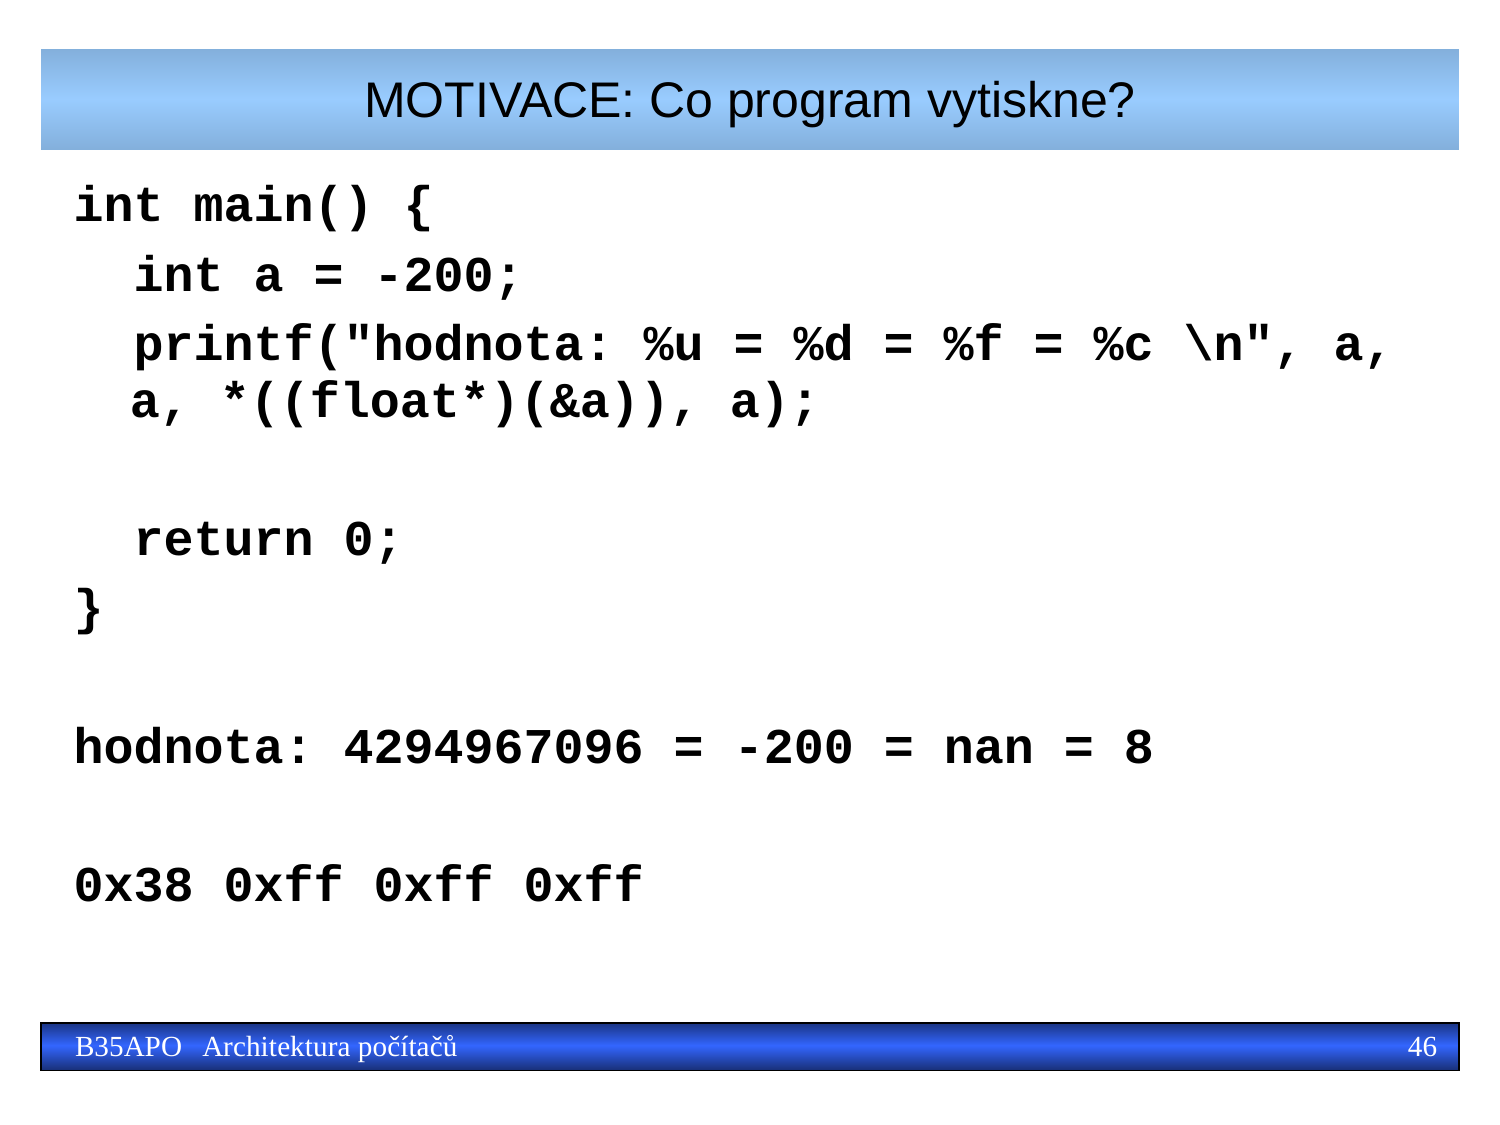

# MOTIVACE: Co program vytiskne?
int main() {
 int a = -200;
 printf("hodnota: %u = %d = %f = %c \n", a, a, *((float*)(&a)), a);
 return 0;
}
hodnota: 4294967096 = -200 = nan = 8
0x38 0xff 0xff 0xff
B35APO Architektura počítačů
46